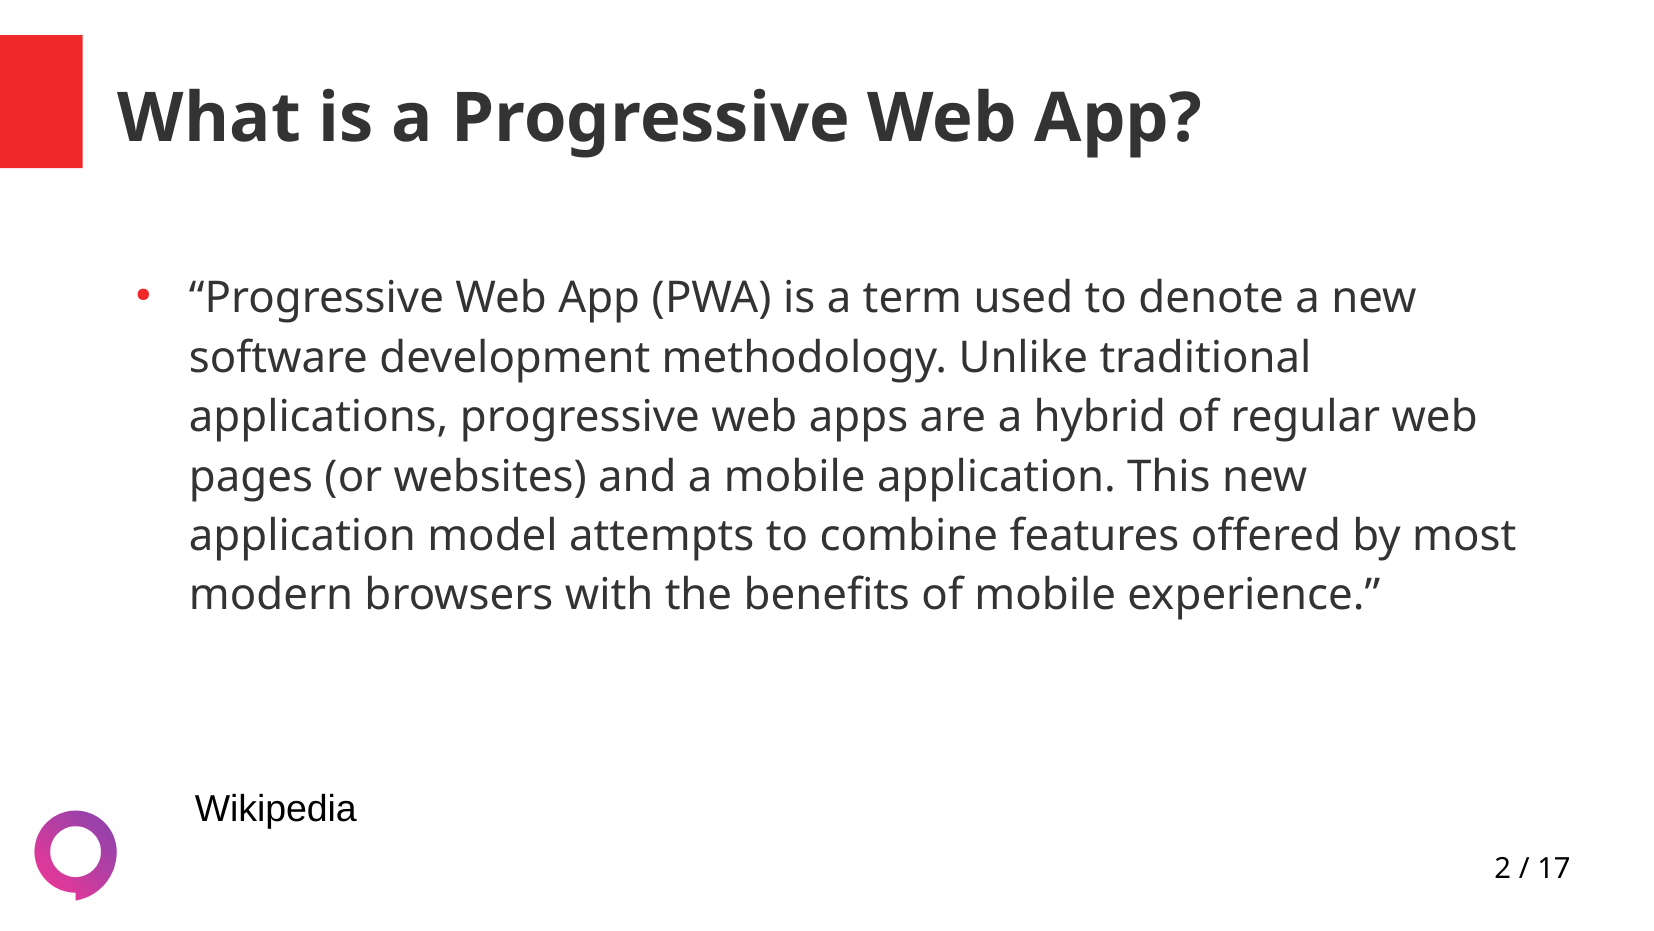

# What is a Progressive Web App?
“Progressive Web App (PWA) is a term used to denote a new software development methodology. Unlike traditional applications, progressive web apps are a hybrid of regular web pages (or websites) and a mobile application. This new application model attempts to combine features offered by most modern browsers with the benefits of mobile experience.”
Wikipedia
2